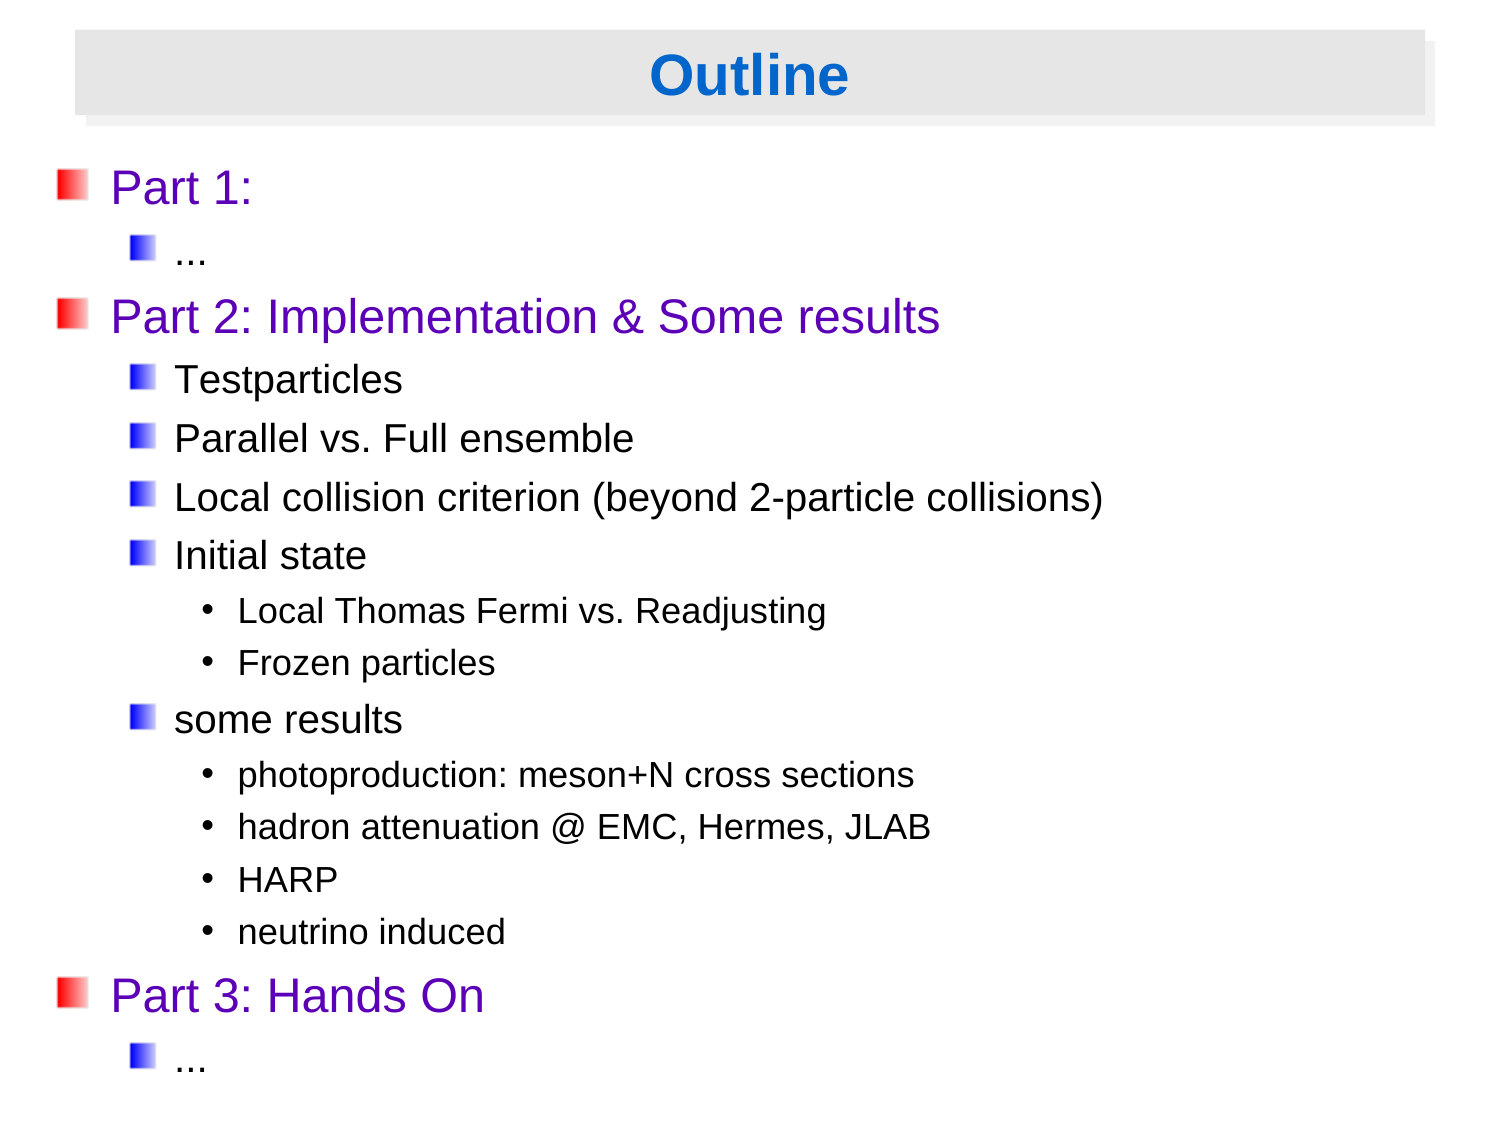

# Outline
Part 1:
...
Part 2: Implementation & Some results
Testparticles
Parallel vs. Full ensemble
Local collision criterion (beyond 2-particle collisions)
Initial state
Local Thomas Fermi vs. Readjusting
Frozen particles
some results
photoproduction: meson+N cross sections
hadron attenuation @ EMC, Hermes, JLAB
HARP
neutrino induced
Part 3: Hands On
...